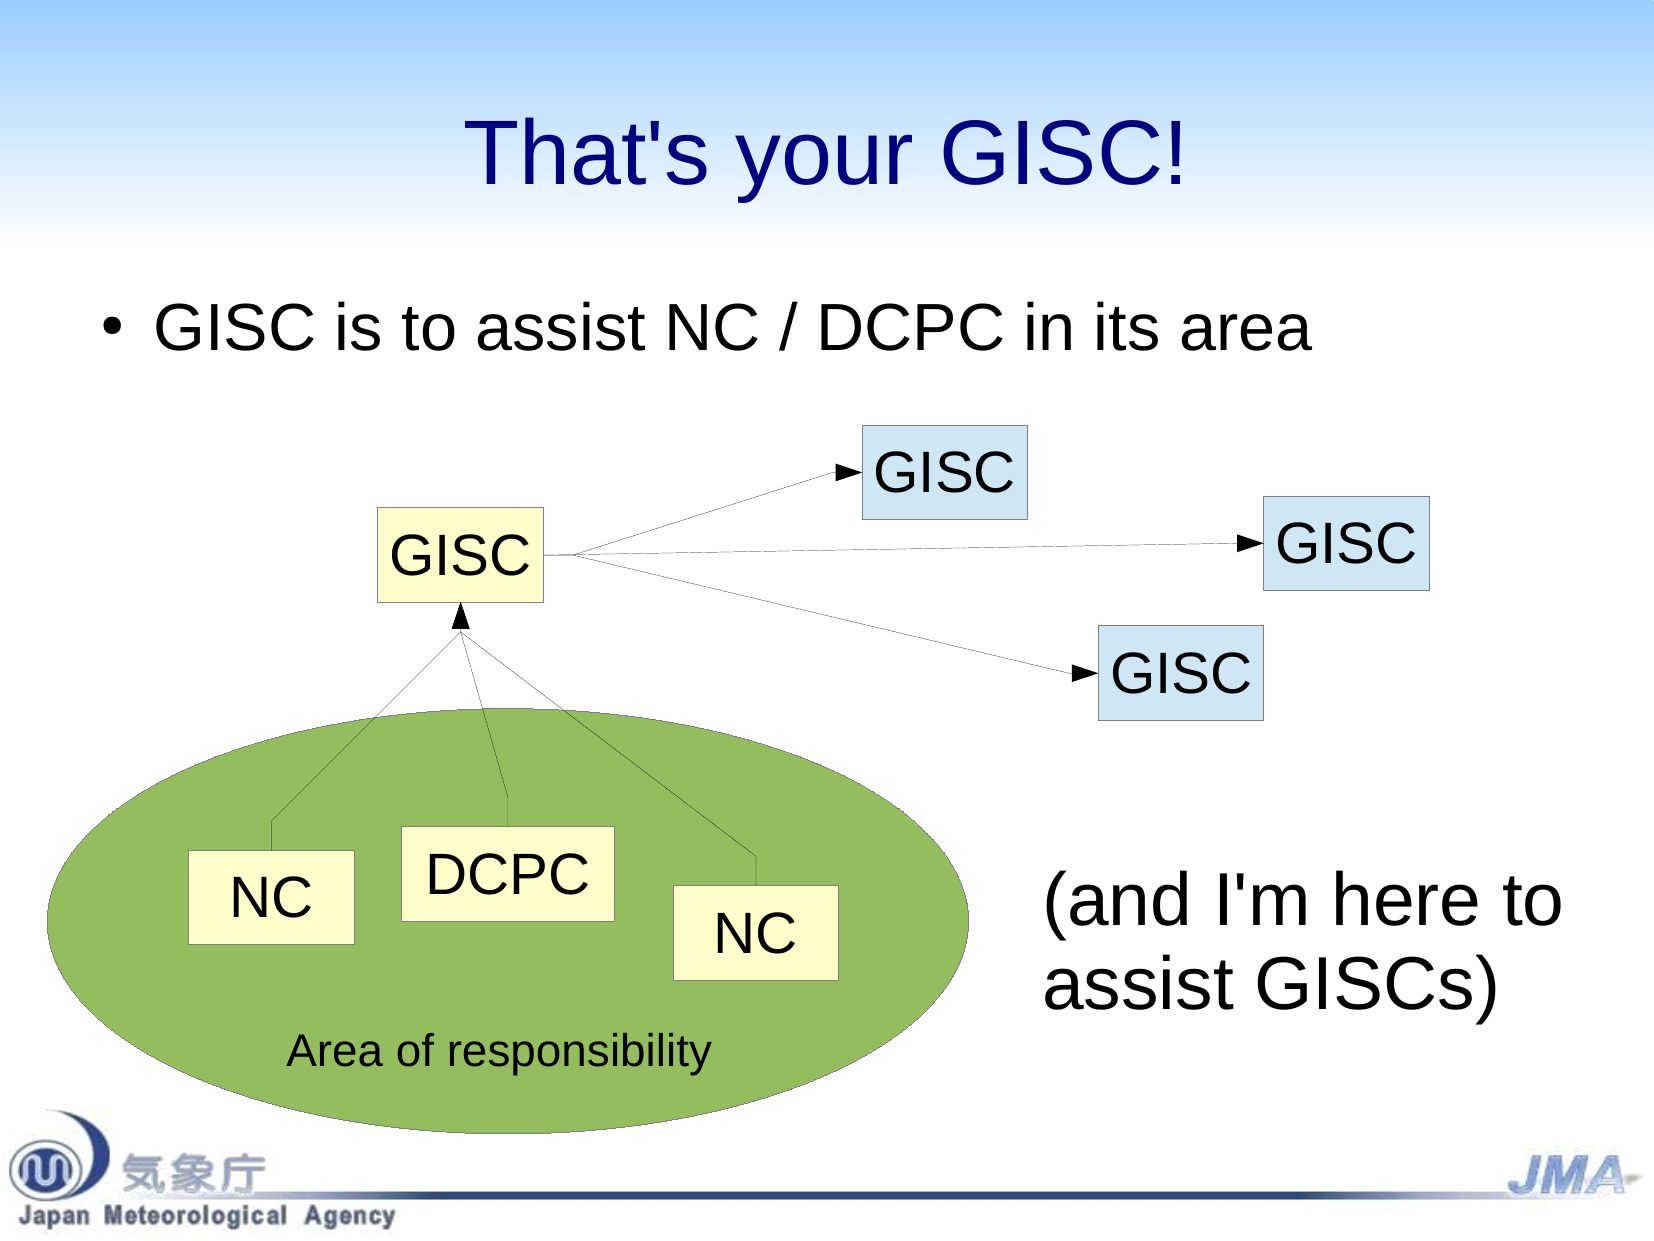

# That's your GISC!
GISC is to assist NC / DCPC in its area
GISC
GISC
GISC
GISC
DCPC
NC
(and I'm here to assist GISCs)
NC
Area of responsibility